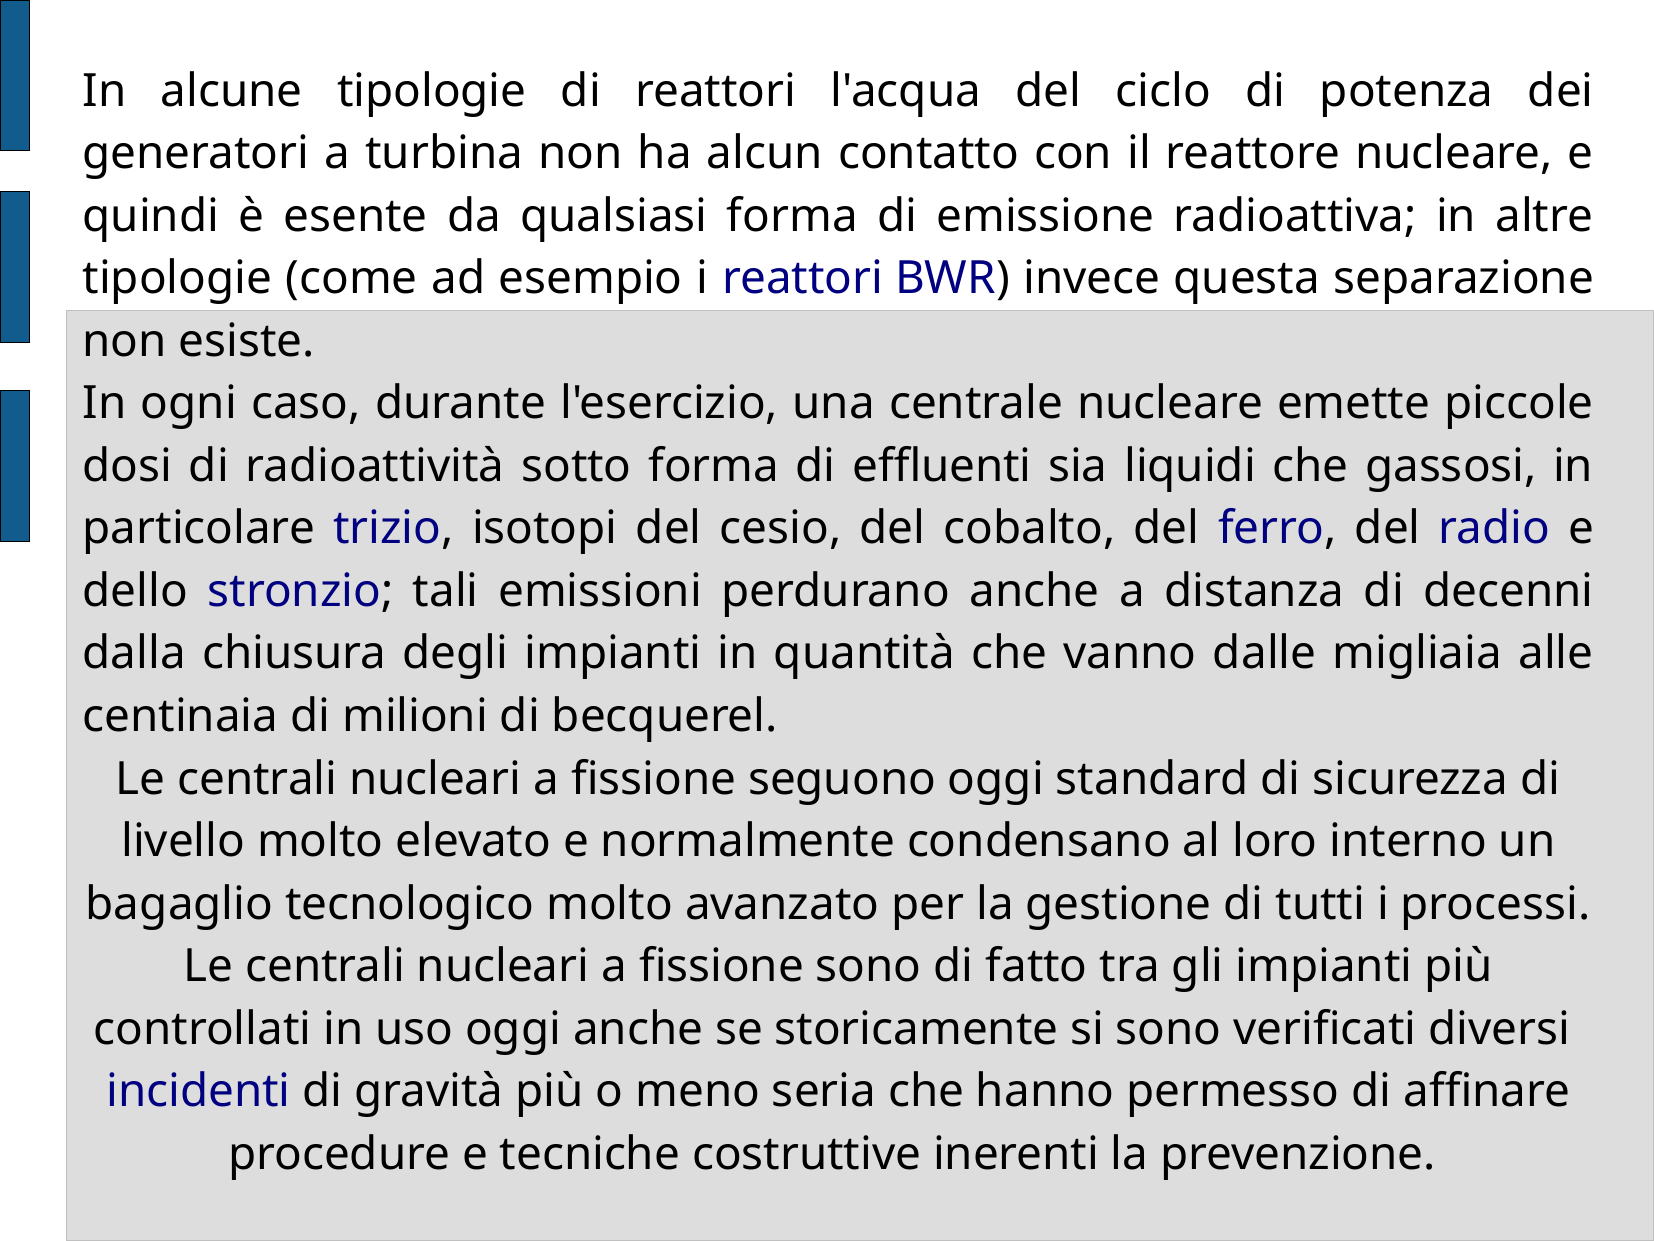

# In alcune tipologie di reattori l'acqua del ciclo di potenza dei generatori a turbina non ha alcun contatto con il reattore nucleare, e quindi è esente da qualsiasi forma di emissione radioattiva; in altre tipologie (come ad esempio i reattori BWR) invece questa separazione non esiste.
In ogni caso, durante l'esercizio, una centrale nucleare emette piccole dosi di radioattività sotto forma di effluenti sia liquidi che gassosi, in particolare trizio, isotopi del cesio, del cobalto, del ferro, del radio e dello stronzio; tali emissioni perdurano anche a distanza di decenni dalla chiusura degli impianti in quantità che vanno dalle migliaia alle centinaia di milioni di becquerel.
Le centrali nucleari a fissione seguono oggi standard di sicurezza di livello molto elevato e normalmente condensano al loro interno un bagaglio tecnologico molto avanzato per la gestione di tutti i processi. Le centrali nucleari a fissione sono di fatto tra gli impianti più controllati in uso oggi anche se storicamente si sono verificati diversi incidenti di gravità più o meno seria che hanno permesso di affinare procedure e tecniche costruttive inerenti la prevenzione.